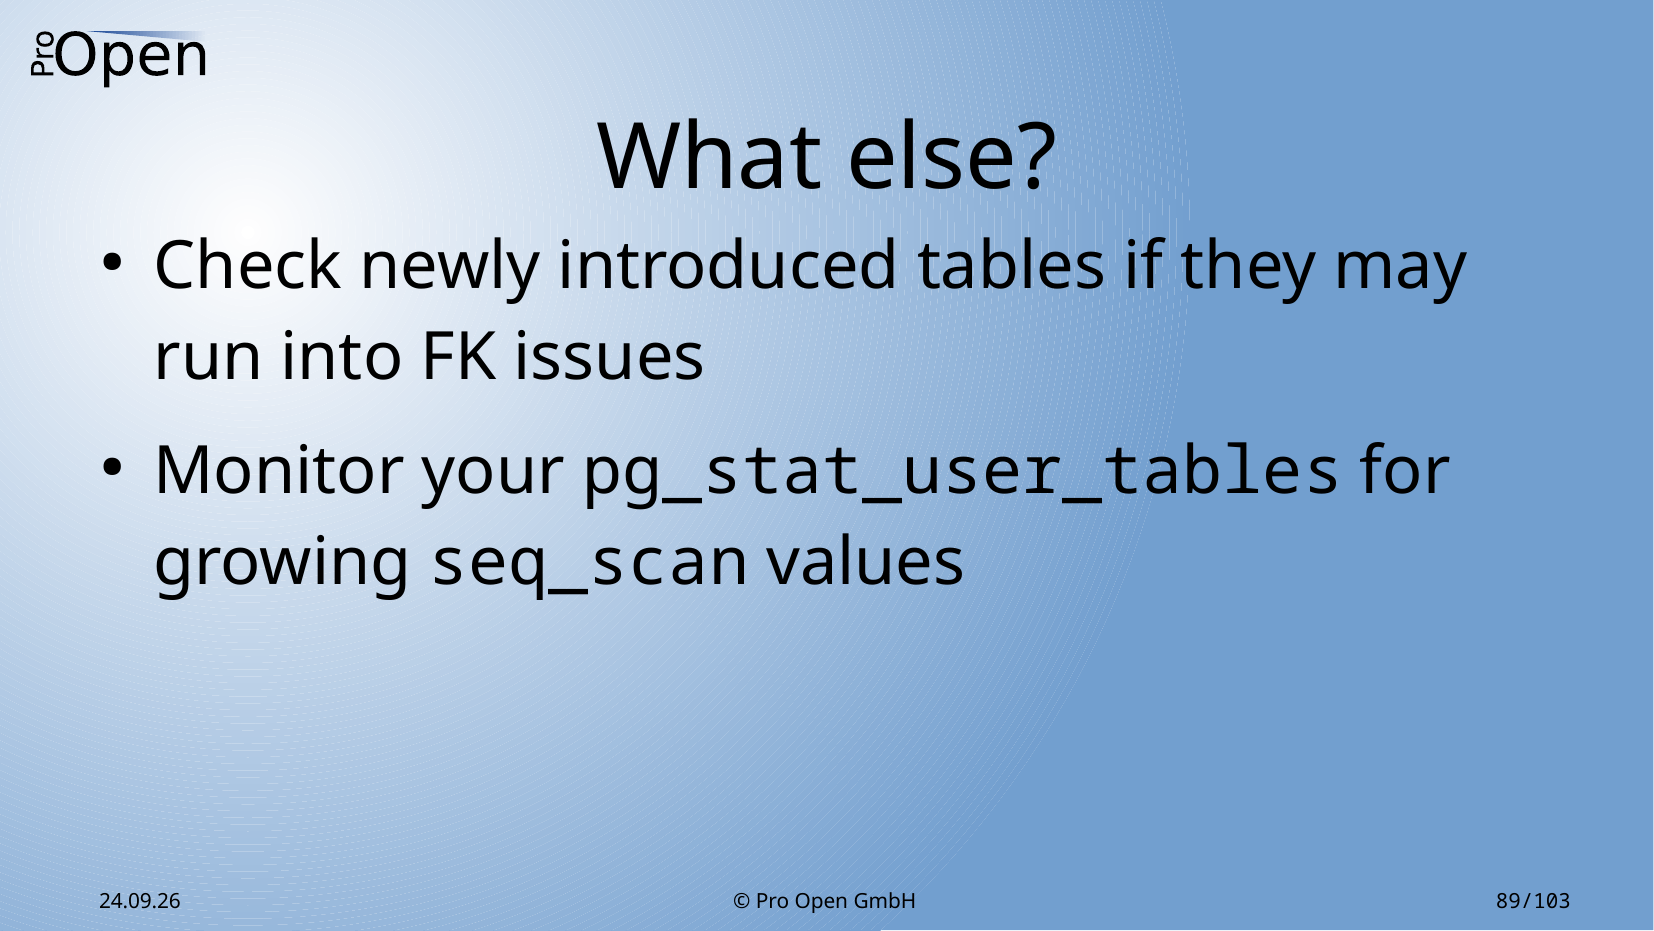

# What else?
Check newly introduced tables if they may run into FK issues
Monitor your pg_stat_user_tables for growing seq_scan values
© Pro Open GmbH
89